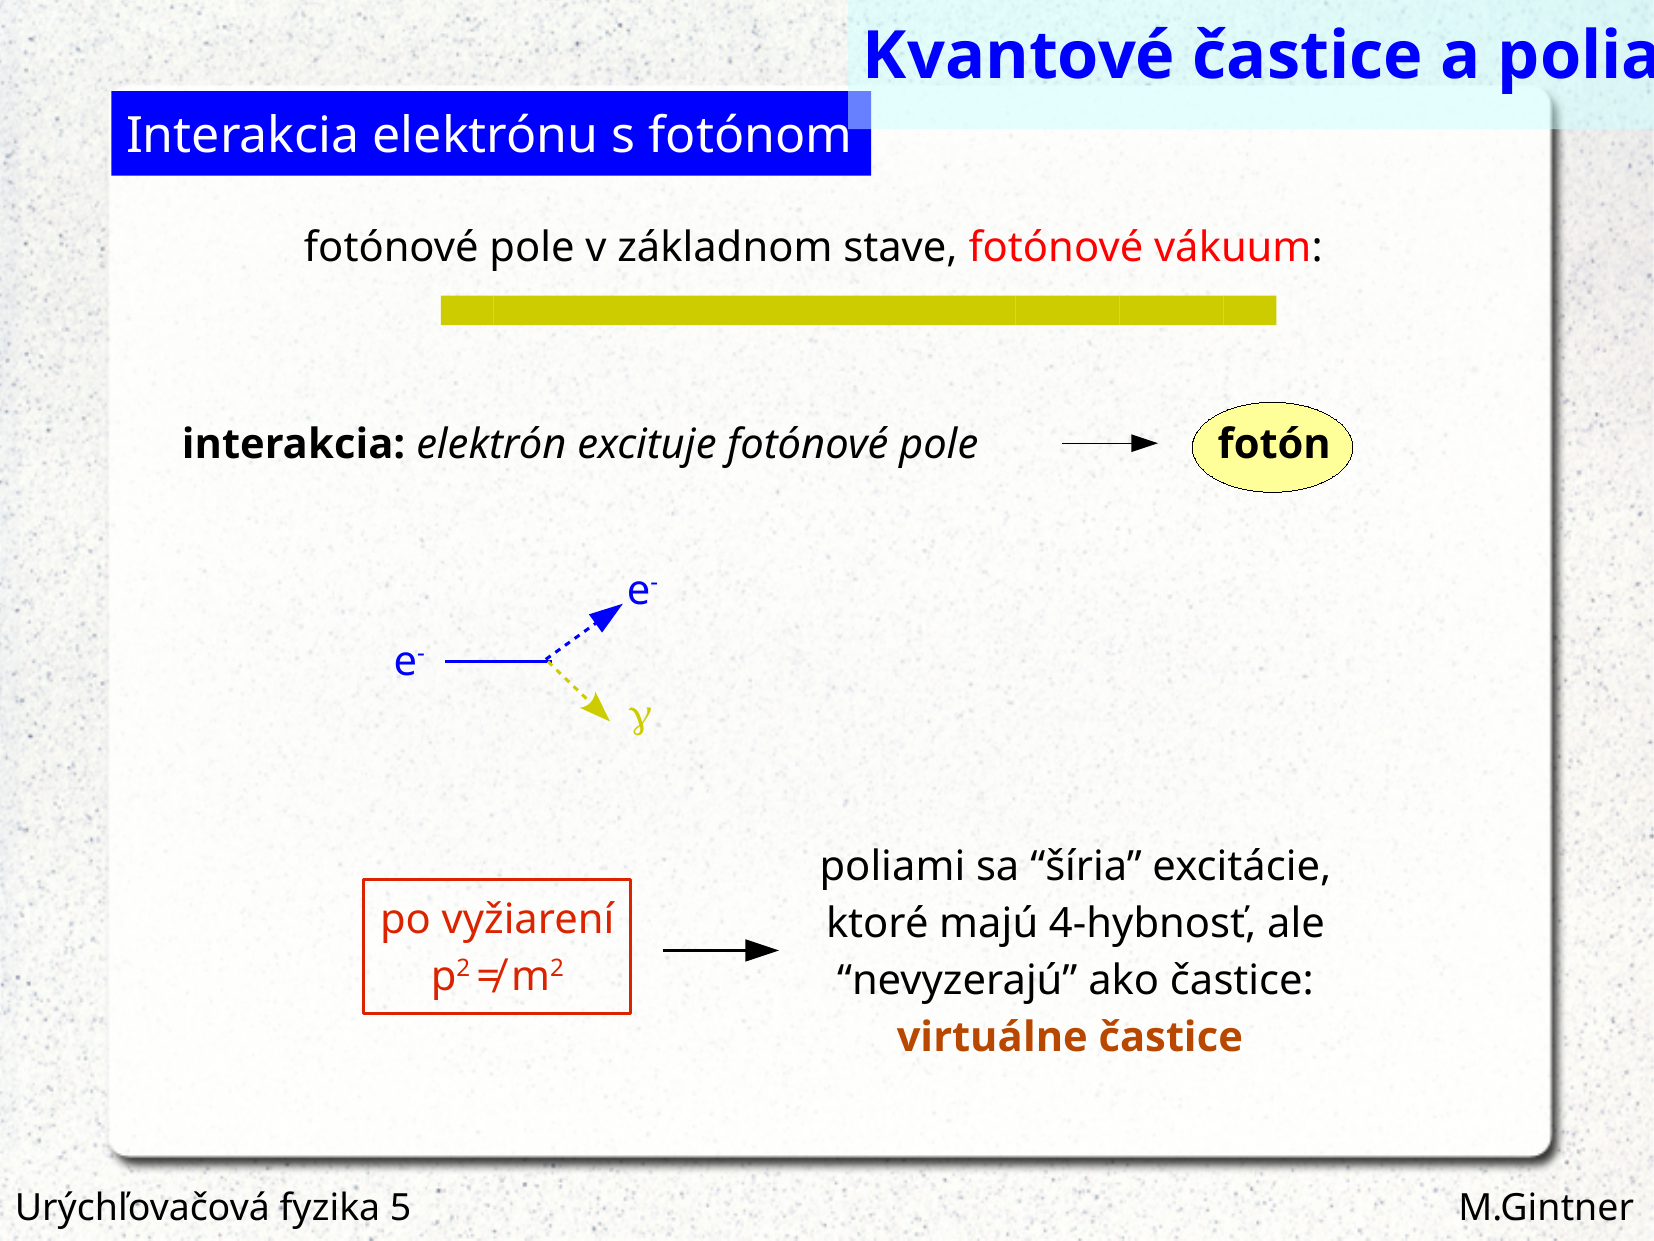

Kvantové častice a polia
Interakcia elektrónu s fotónom
fotónové pole v základnom stave, fotónové vákuum:
interakcia: elektrón excituje fotónové pole
fotón
e-
e-
g
poliami sa “šíria” excitácie, ktoré majú 4-hybnosť, ale
“nevyzerajú” ako častice:
virtuálne častice
po vyžiarení
p2 ≠ m2
Urýchľovačová fyzika 5
M.Gintner